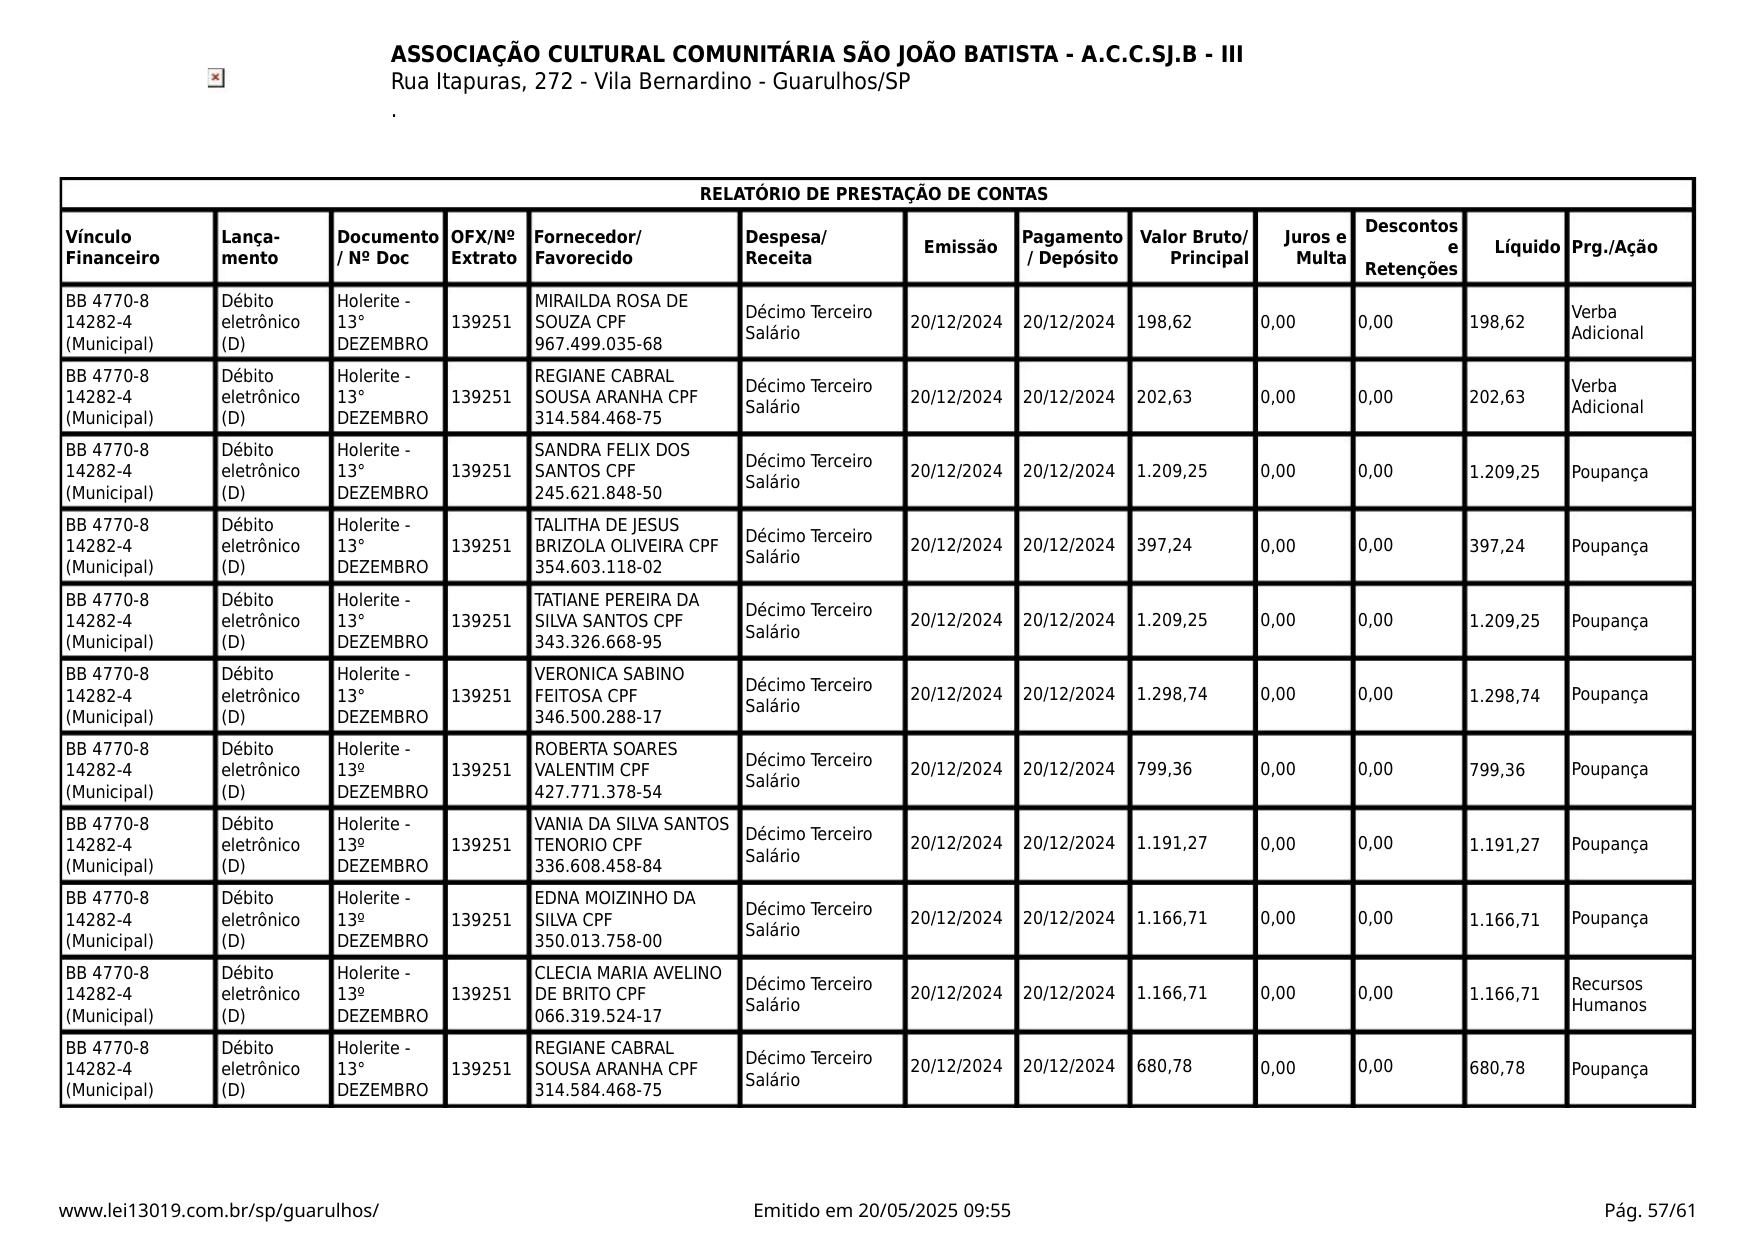

ASSOCIAÇÃO CULTURAL COMUNITÁRIA SÃO JOÃO BATISTA - A.C.C.SJ.B - III
Rua Itapuras, 272 - Vila Bernardino - Guarulhos/SP
.
RELATÓRIO DE PRESTAÇÃO DE CONTAS
Descontos
e
Retenções
Vínculo
Financeiro
Lança-
mento
Documento OFX/Nº Fornecedor/
Despesa/
Receita
Pagamento Valor Bruto/
/ Depósito Principal
Juros e
Multa
Emissão
Líquido Prg./Ação
/ Nº Doc
Extrato Favorecido
BB 4770-8
14282-4
(Municipal)
Débito
eletrônico
(D)
Holerite -
13°
DEZEMBRO
MIRAILDA ROSA DE
139251 SOUZA CPF
967.499.035-68
Décimo Terceiro
Salário
Verba
Adicional
20/12/2024 20/12/2024 198,62
20/12/2024 20/12/2024 202,63
20/12/2024 20/12/2024 1.209,25
20/12/2024 20/12/2024 397,24
20/12/2024 20/12/2024 1.209,25
20/12/2024 20/12/2024 1.298,74
20/12/2024 20/12/2024 799,36
20/12/2024 20/12/2024 1.191,27
20/12/2024 20/12/2024 1.166,71
20/12/2024 20/12/2024 1.166,71
20/12/2024 20/12/2024 680,78
0,00
0,00
0,00
0,00
0,00
0,00
0,00
0,00
0,00
0,00
0,00
0,00
198,62
BB 4770-8
14282-4
(Municipal)
Débito
eletrônico
(D)
Holerite -
13°
DEZEMBRO
REGIANE CABRAL
139251 SOUSA ARANHA CPF
314.584.468-75
Décimo Terceiro
Salário
Verba
Adicional
0,00
0,00
0,00
0,00
0,00
0,00
0,00
0,00
0,00
0,00
202,63
BB 4770-8
14282-4
(Municipal)
Débito
eletrônico
(D)
Holerite -
13°
DEZEMBRO
SANDRA FELIX DOS
139251 SANTOS CPF
245.621.848-50
Décimo Terceiro
Salário
1.209,25
397,24
Poupança
Poupança
Poupança
Poupança
Poupança
Poupança
Poupança
BB 4770-8
14282-4
(Municipal)
Débito
eletrônico
(D)
Holerite -
13°
DEZEMBRO
TALITHA DE JESUS
139251 BRIZOLA OLIVEIRA CPF
354.603.118-02
Décimo Terceiro
Salário
BB 4770-8
14282-4
(Municipal)
Débito
eletrônico
(D)
Holerite -
13°
DEZEMBRO
TATIANE PEREIRA DA
139251 SILVA SANTOS CPF
343.326.668-95
Décimo Terceiro
Salário
1.209,25
1.298,74
799,36
BB 4770-8
14282-4
(Municipal)
Débito
eletrônico
(D)
Holerite -
13°
DEZEMBRO
VERONICA SABINO
139251 FEITOSA CPF
346.500.288-17
Décimo Terceiro
Salário
BB 4770-8
14282-4
(Municipal)
Débito
eletrônico
(D)
Holerite -
13º
DEZEMBRO
ROBERTA SOARES
139251 VALENTIM CPF
427.771.378-54
Décimo Terceiro
Salário
BB 4770-8
14282-4
(Municipal)
Débito
eletrônico
(D)
Holerite -
13º
DEZEMBRO
VANIA DA SILVA SANTOS
139251 TENORIO CPF
336.608.458-84
Décimo Terceiro
Salário
1.191,27
1.166,71
1.166,71
680,78
BB 4770-8
14282-4
(Municipal)
Débito
eletrônico
(D)
Holerite -
13º
DEZEMBRO
EDNA MOIZINHO DA
139251 SILVA CPF
350.013.758-00
Décimo Terceiro
Salário
BB 4770-8
14282-4
(Municipal)
Débito
eletrônico
(D)
Holerite -
13º
DEZEMBRO
CLECIA MARIA AVELINO
139251 DE BRITO CPF
066.319.524-17
Décimo Terceiro
Salário
Recursos
Humanos
BB 4770-8
14282-4
(Municipal)
Débito
eletrônico
(D)
Holerite -
13°
DEZEMBRO
REGIANE CABRAL
139251 SOUSA ARANHA CPF
314.584.468-75
Décimo Terceiro
Salário
Poupança
www.lei13019.com.br/sp/guarulhos/
Emitido em 20/05/2025 09:55
Pág. 57/61